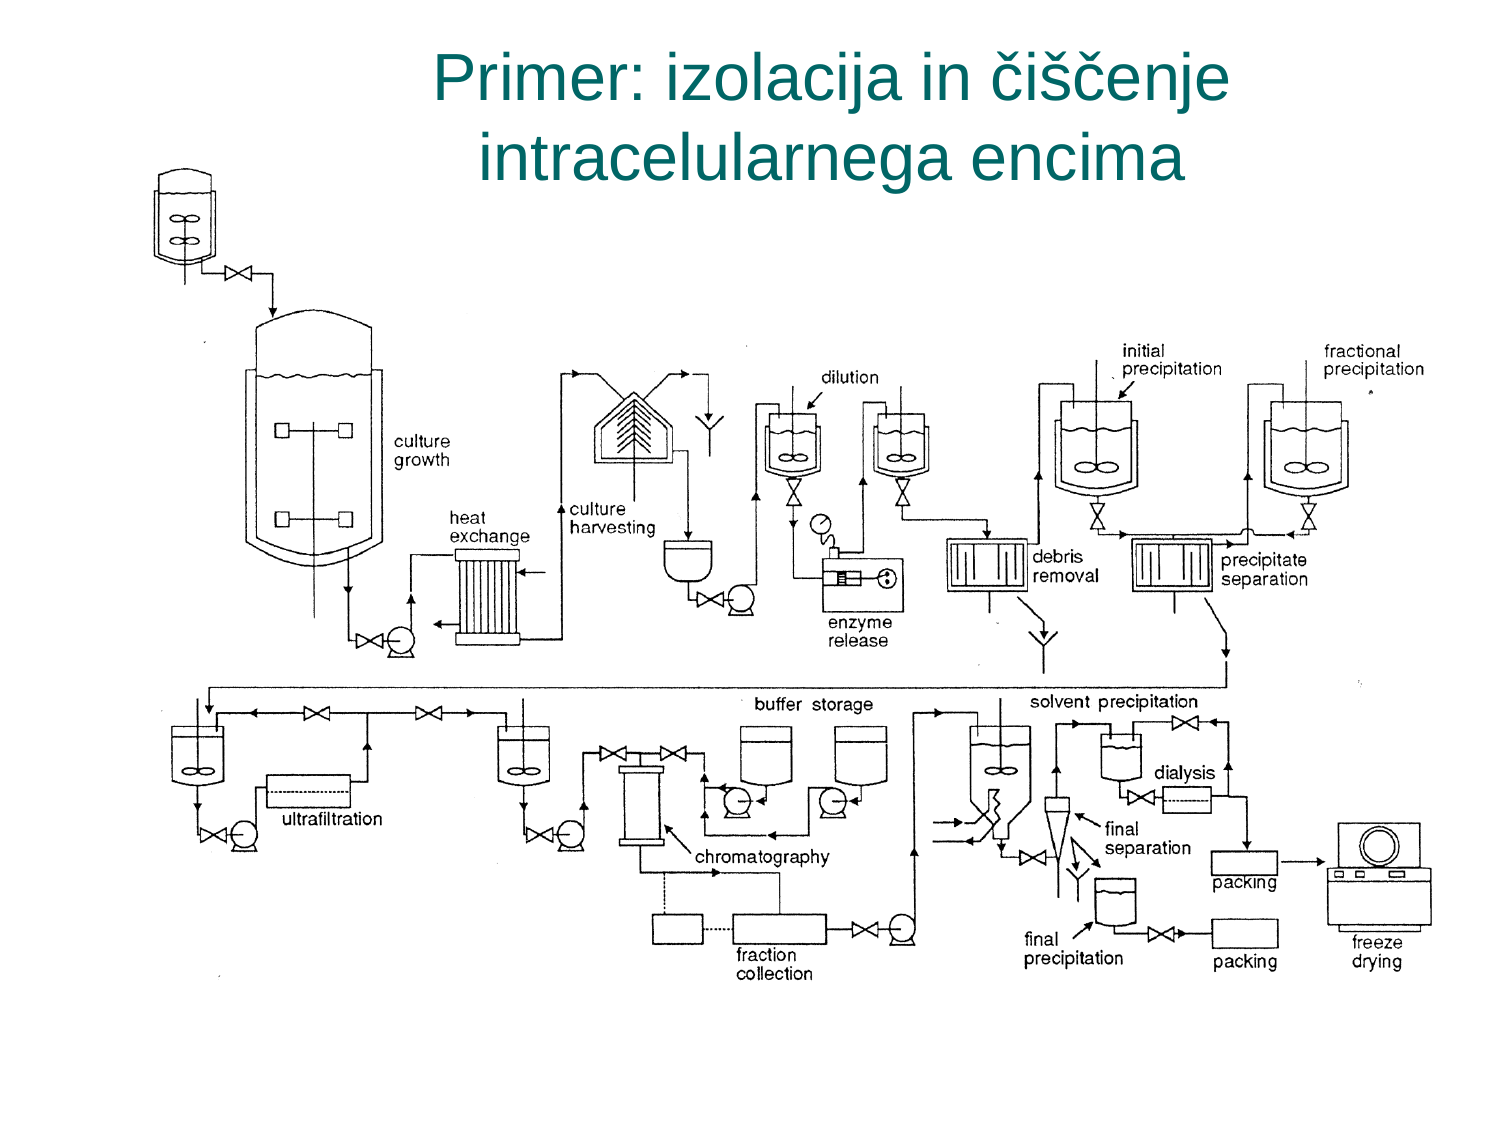

Primer: izolacija in čiščenje intracelularnega encima
#